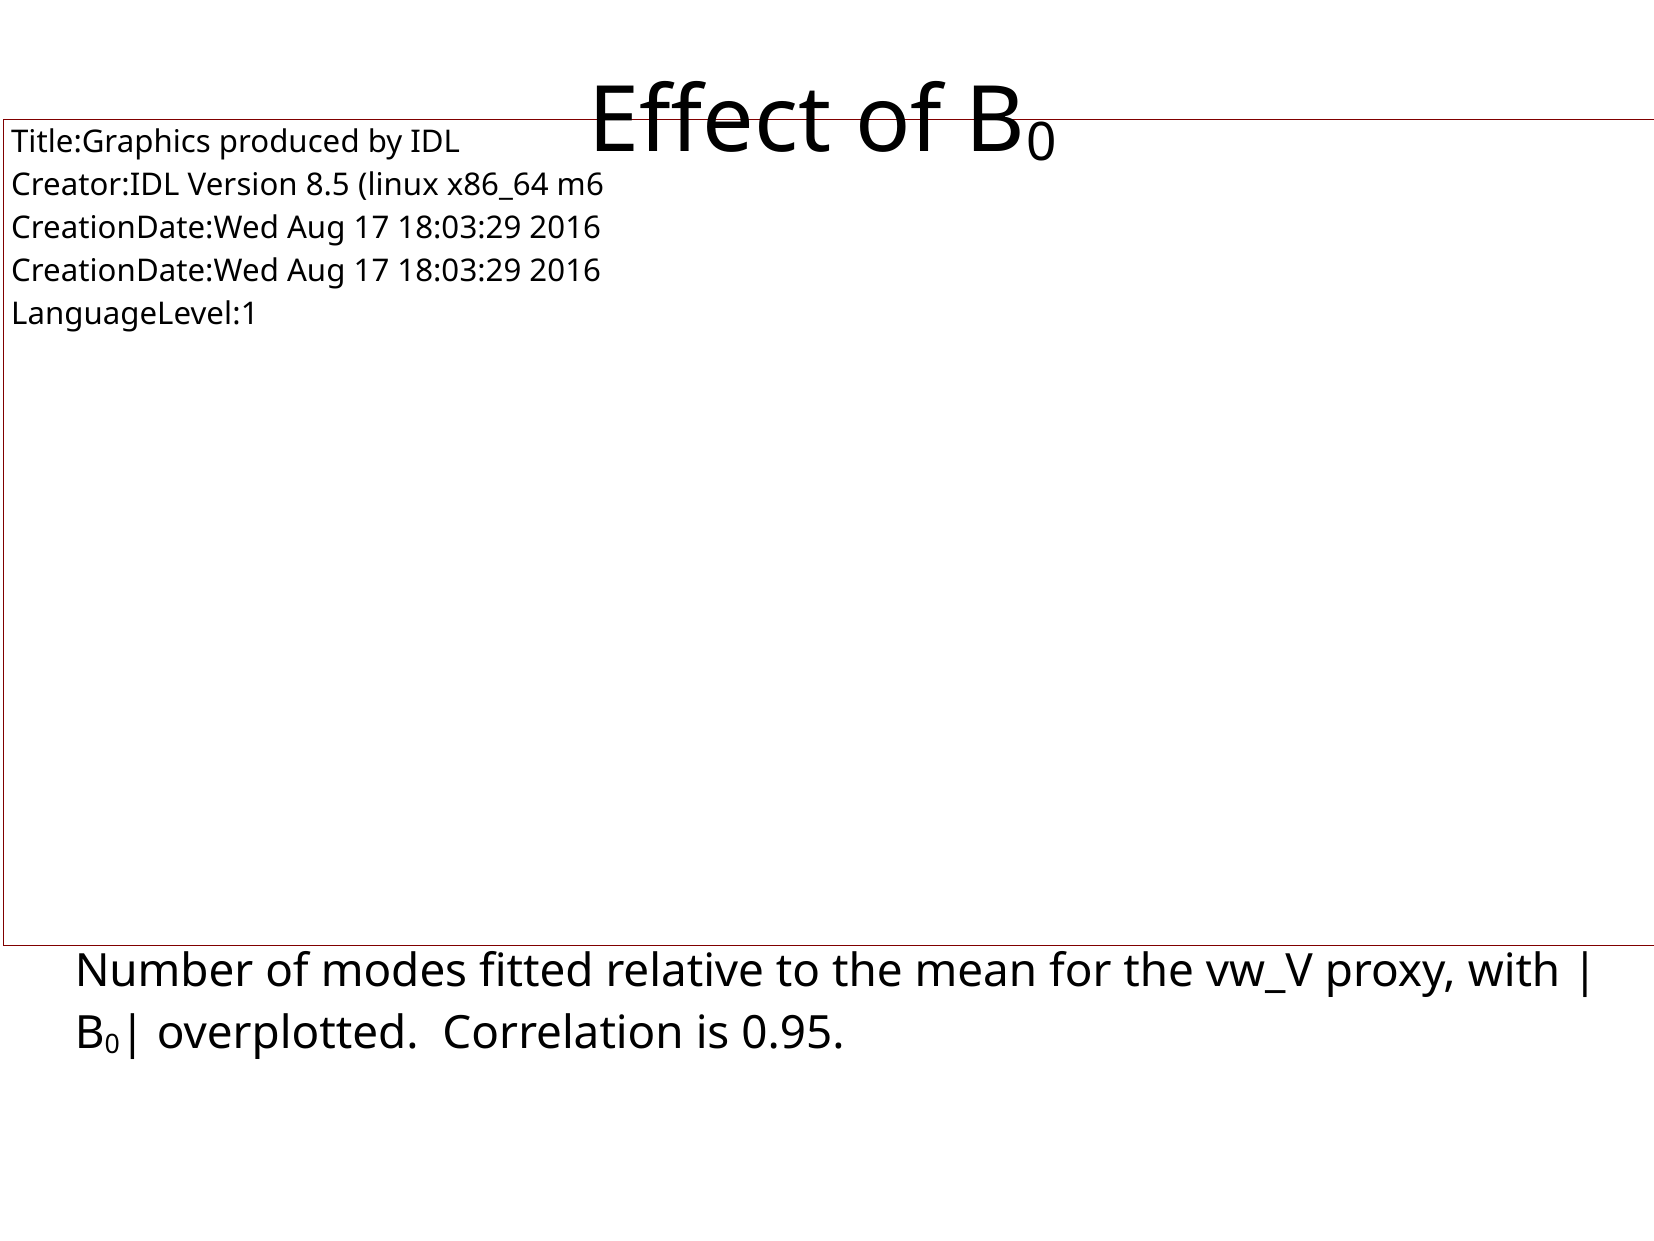

# Effect of B0
Number of modes fitted relative to the mean for the vw_V proxy, with |B0| overplotted. Correlation is 0.95.